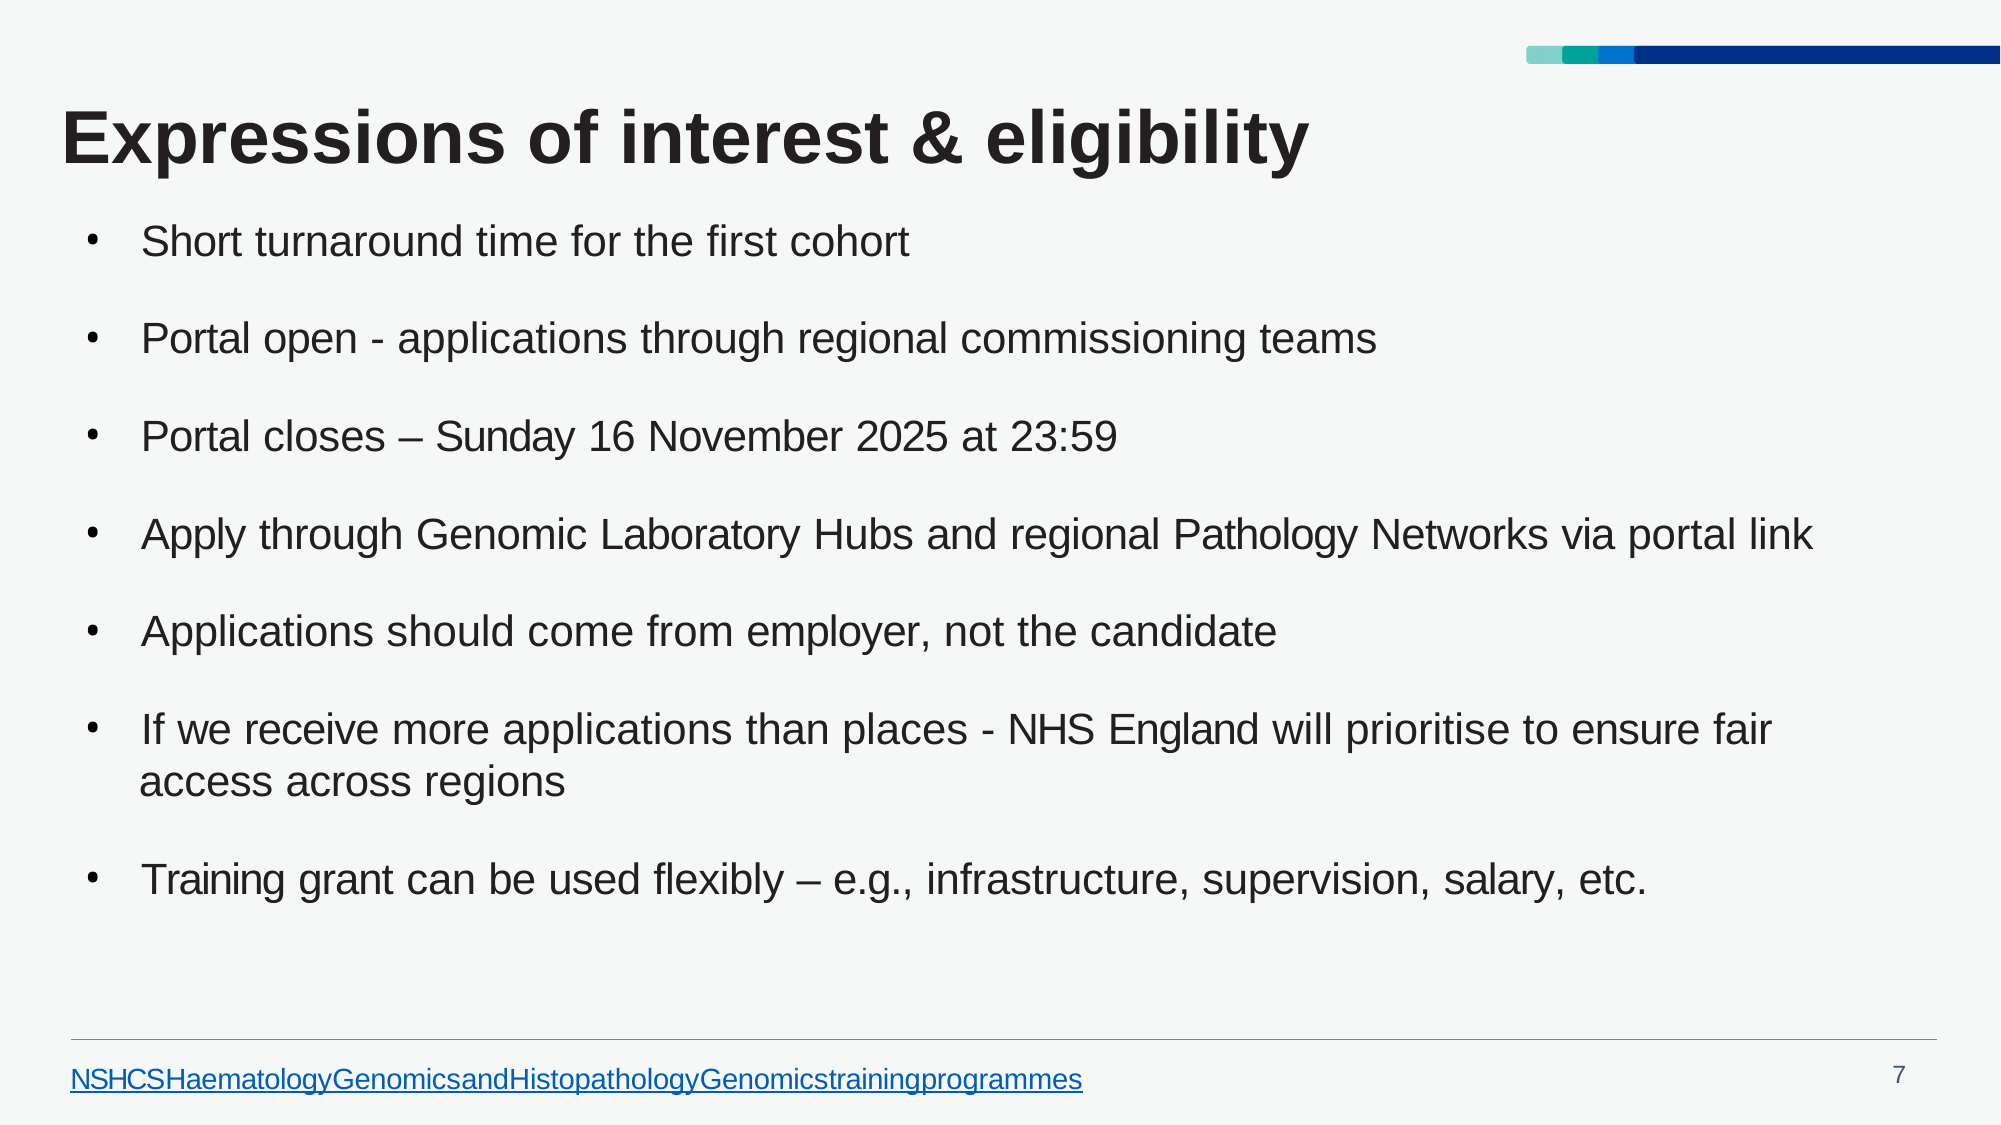

# Expressions of interest & eligibility
Short turnaround time for the first cohort
Portal open - applications through regional commissioning teams
Portal closes – Sunday 16 November 2025 at 23:59
Apply through Genomic Laboratory Hubs and regional Pathology Networks via portal link
Applications should come from employer, not the candidate
If we receive more applications than places - NHS England will prioritise to ensure fair
access across regions
Training grant can be used flexibly – e.g., infrastructure, supervision, salary, etc.
NSHCSHaematologyGenomicsandHistopathologyGenomicstrainingprogrammes